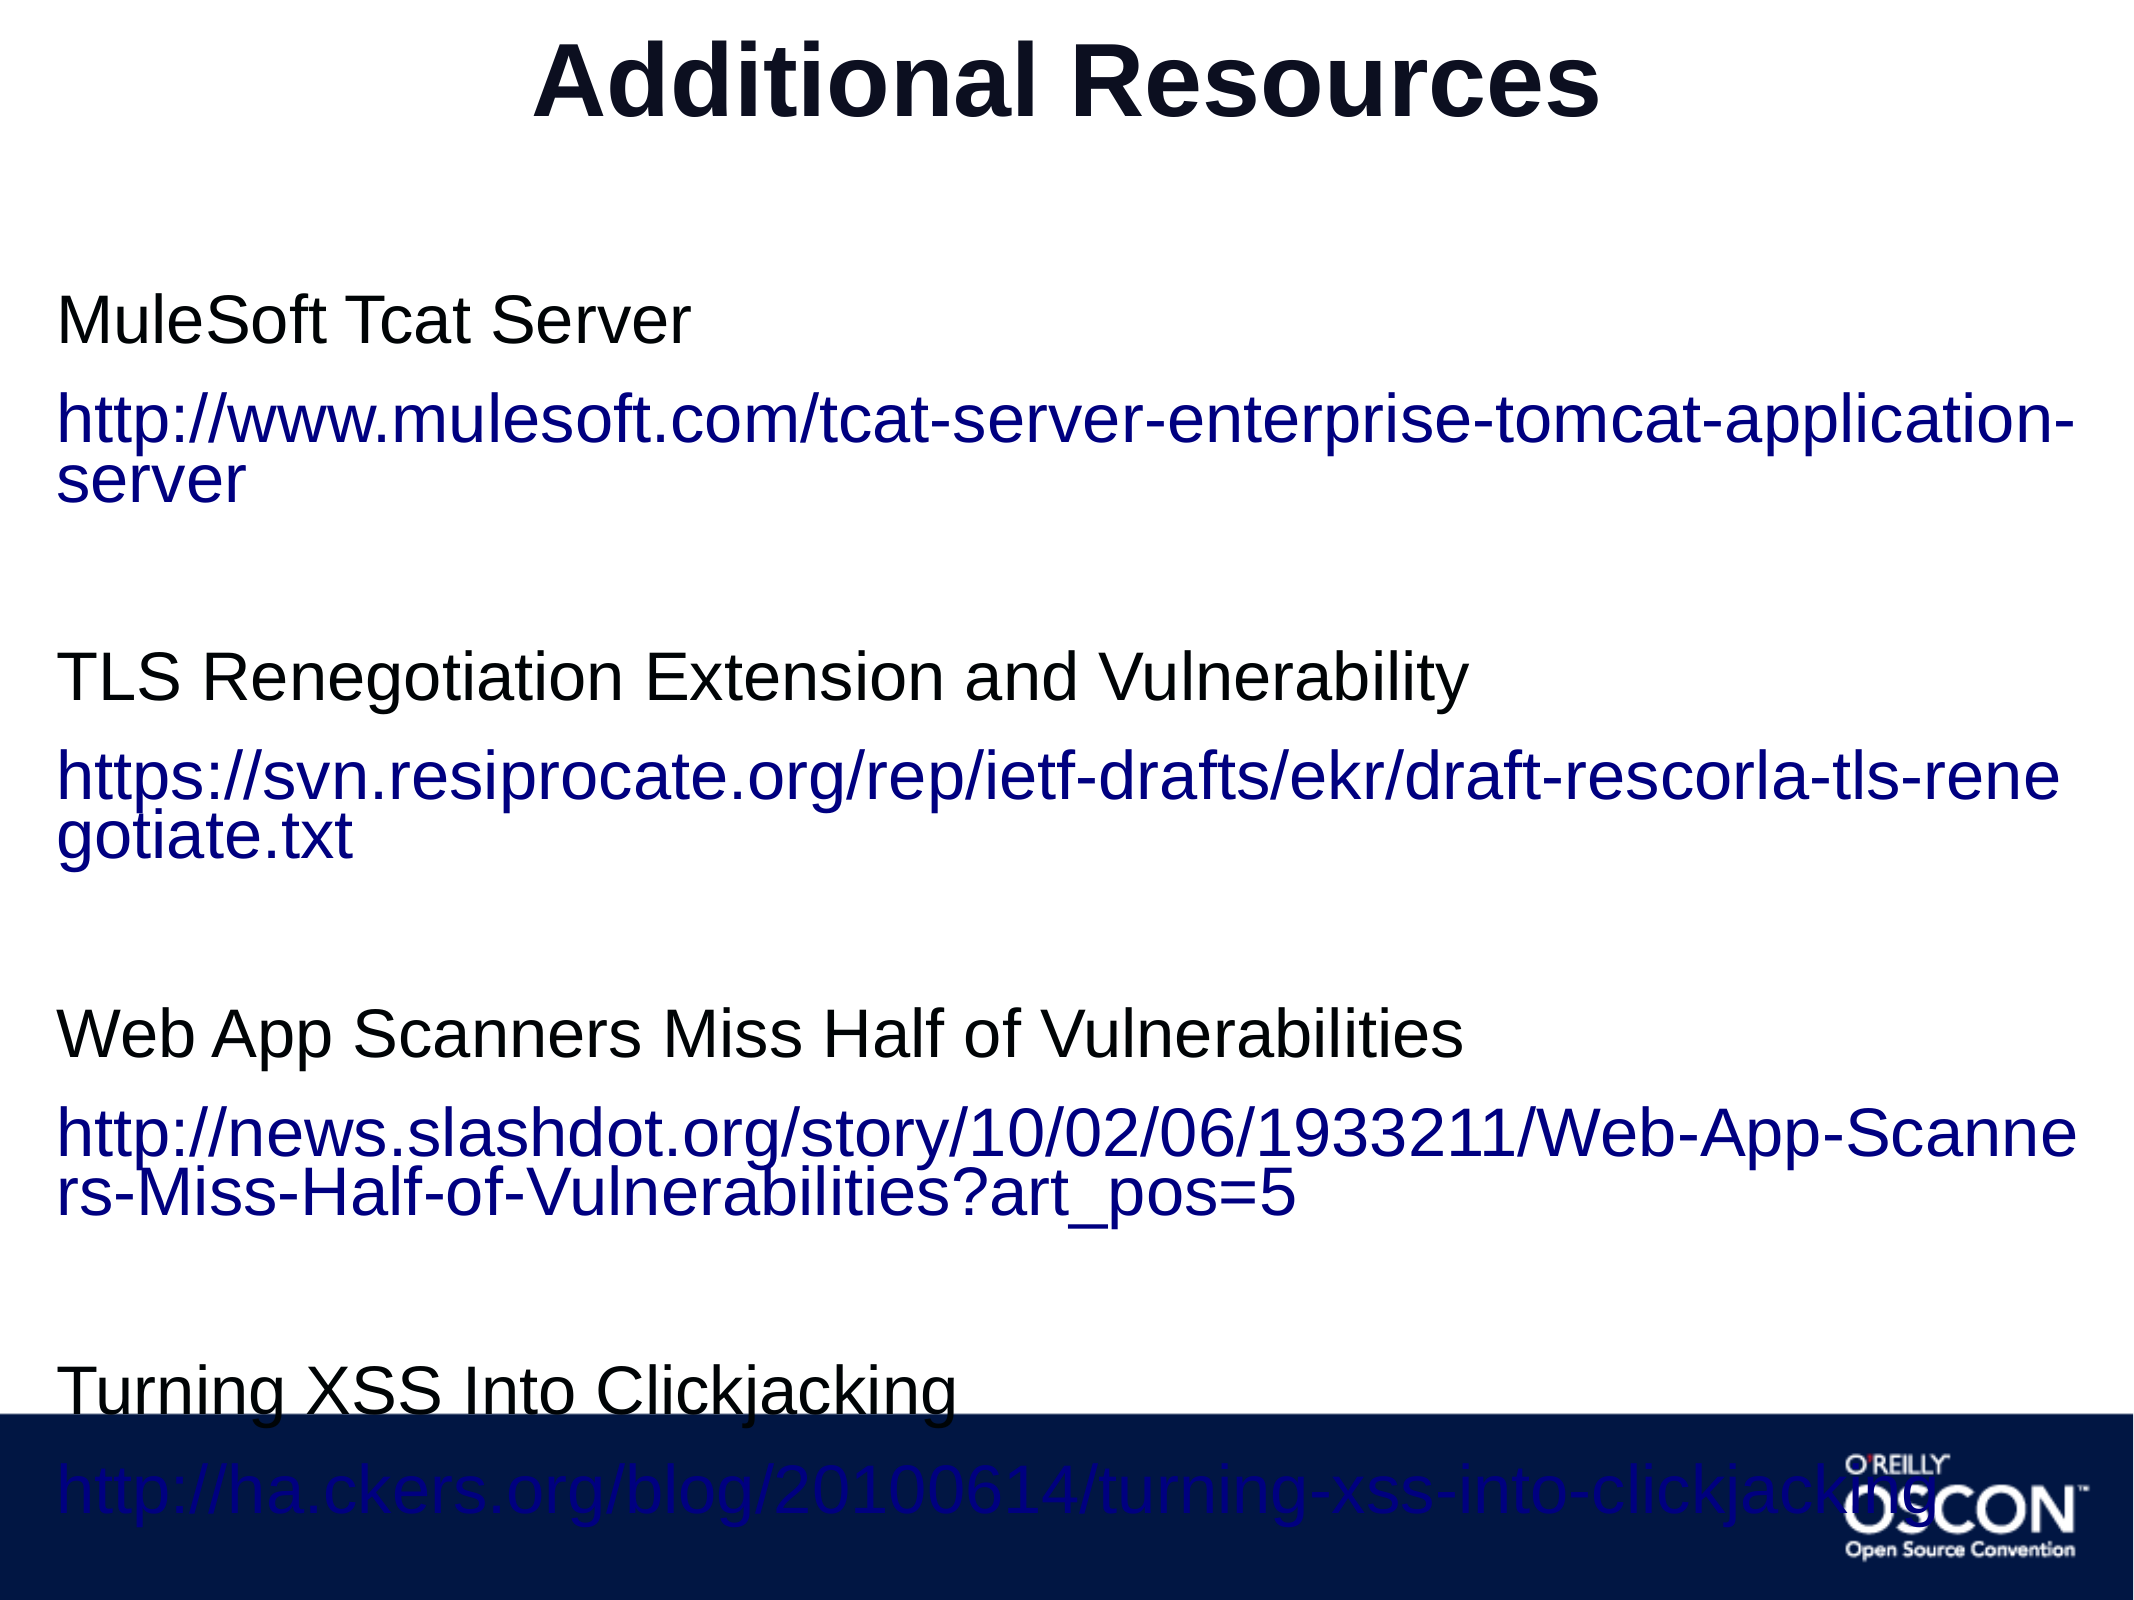

# Additional Resources
MuleSoft Tcat Server
http://www.mulesoft.com/tcat-server-enterprise-tomcat-application-server
TLS Renegotiation Extension and Vulnerability
https://svn.resiprocate.org/rep/ietf-drafts/ekr/draft-rescorla-tls-renegotiate.txt
Web App Scanners Miss Half of Vulnerabilities
http://news.slashdot.org/story/10/02/06/1933211/Web-App-Scanners-Miss-Half-of-Vulnerabilities?art_pos=5
Turning XSS Into Clickjacking
http://ha.ckers.org/blog/20100614/turning-xss-into-clickjacking